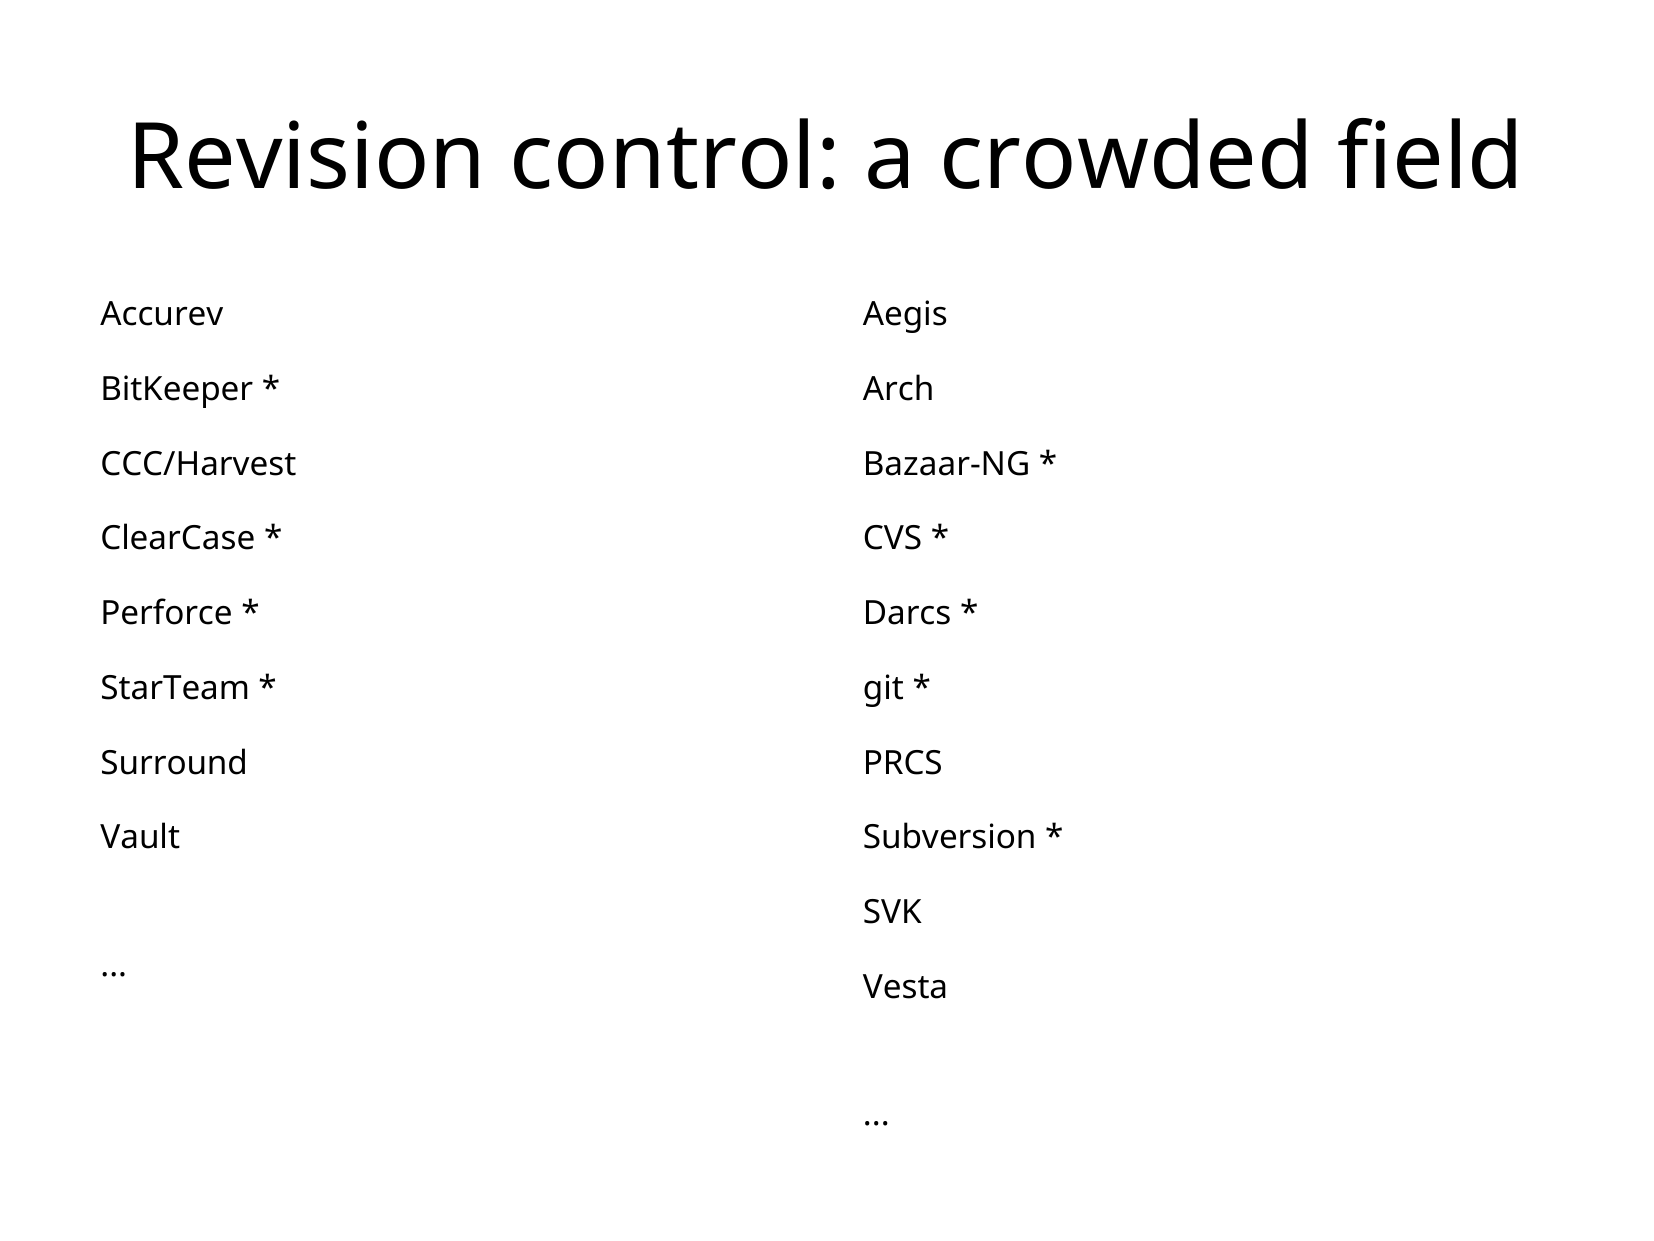

# Revision control: a crowded field
Accurev
BitKeeper *
CCC/Harvest
ClearCase *
Perforce *
StarTeam *
Surround
Vault
...
Aegis
Arch
Bazaar-NG *
CVS *
Darcs *
git *
PRCS
Subversion *
SVK
Vesta
...